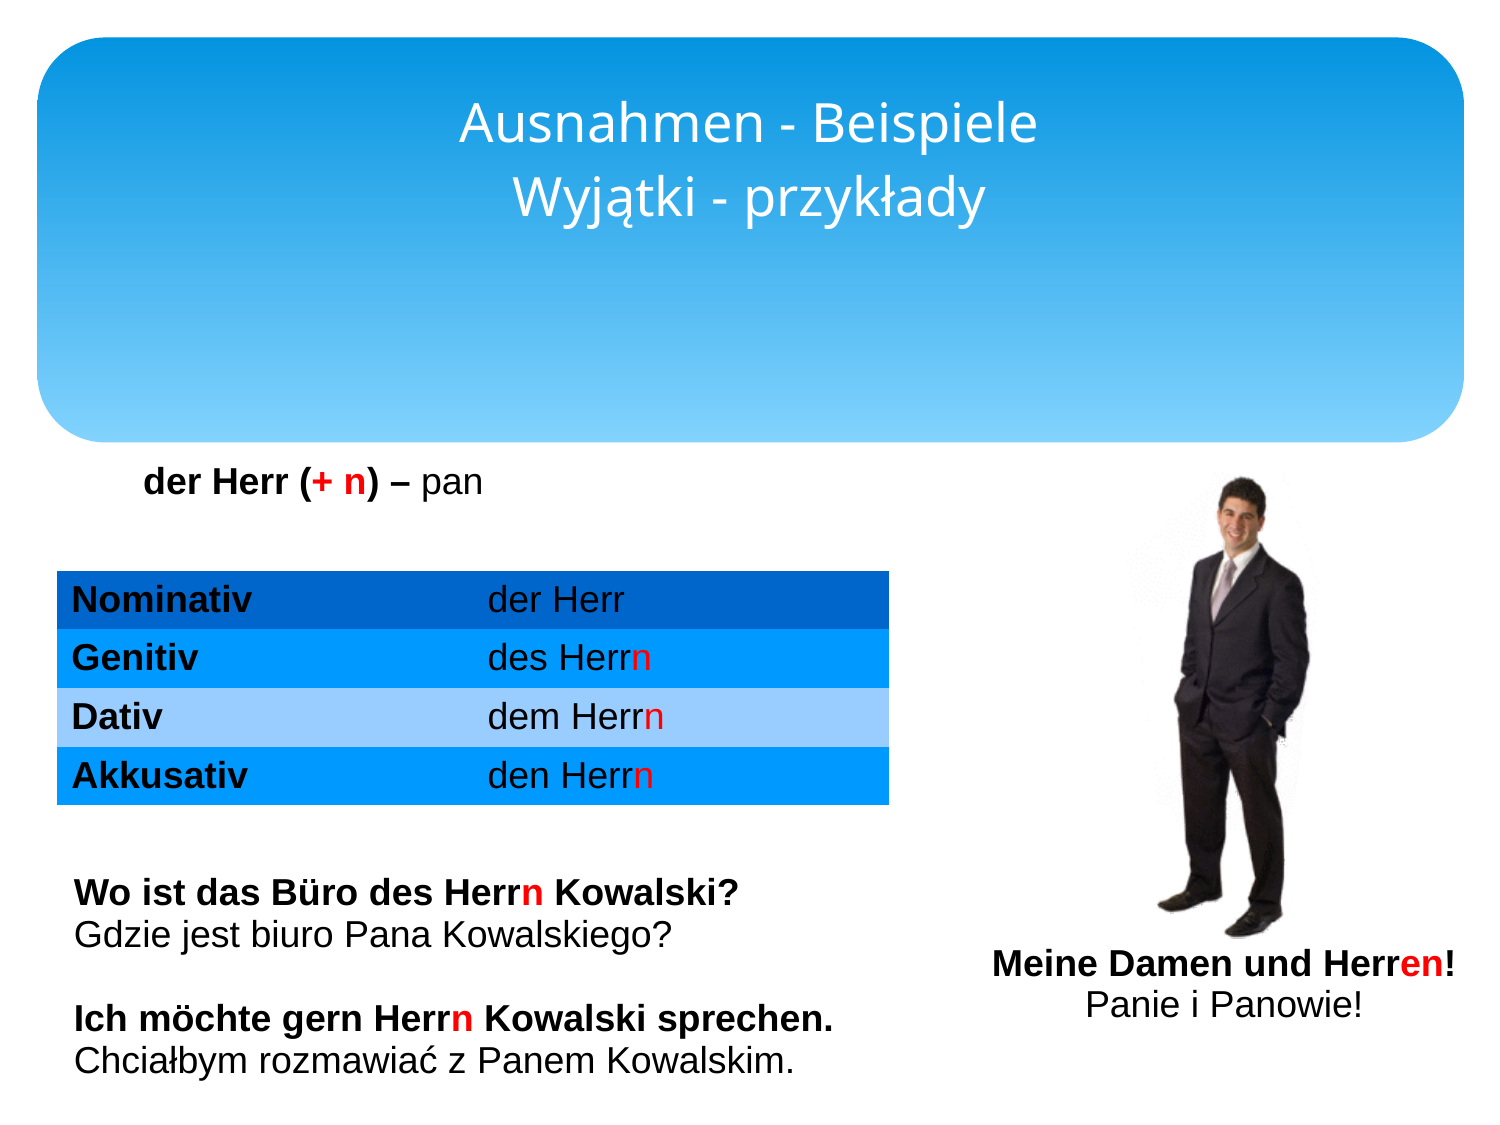

# Ausnahmen - Beispiele Wyjątki - przykłady
der Herr (+ n) – pan
| Nominativ | der Herr |
| --- | --- |
| Genitiv | des Herrn |
| Dativ | dem Herrn |
| Akkusativ | den Herrn |
Wo ist das Büro des Herrn Kowalski?
Gdzie jest biuro Pana Kowalskiego?
Ich möchte gern Herrn Kowalski sprechen.
Chciałbym rozmawiać z Panem Kowalskim.
das Büro des Herrn Müller
Meine Damen und Herren!
Panie i Panowie!